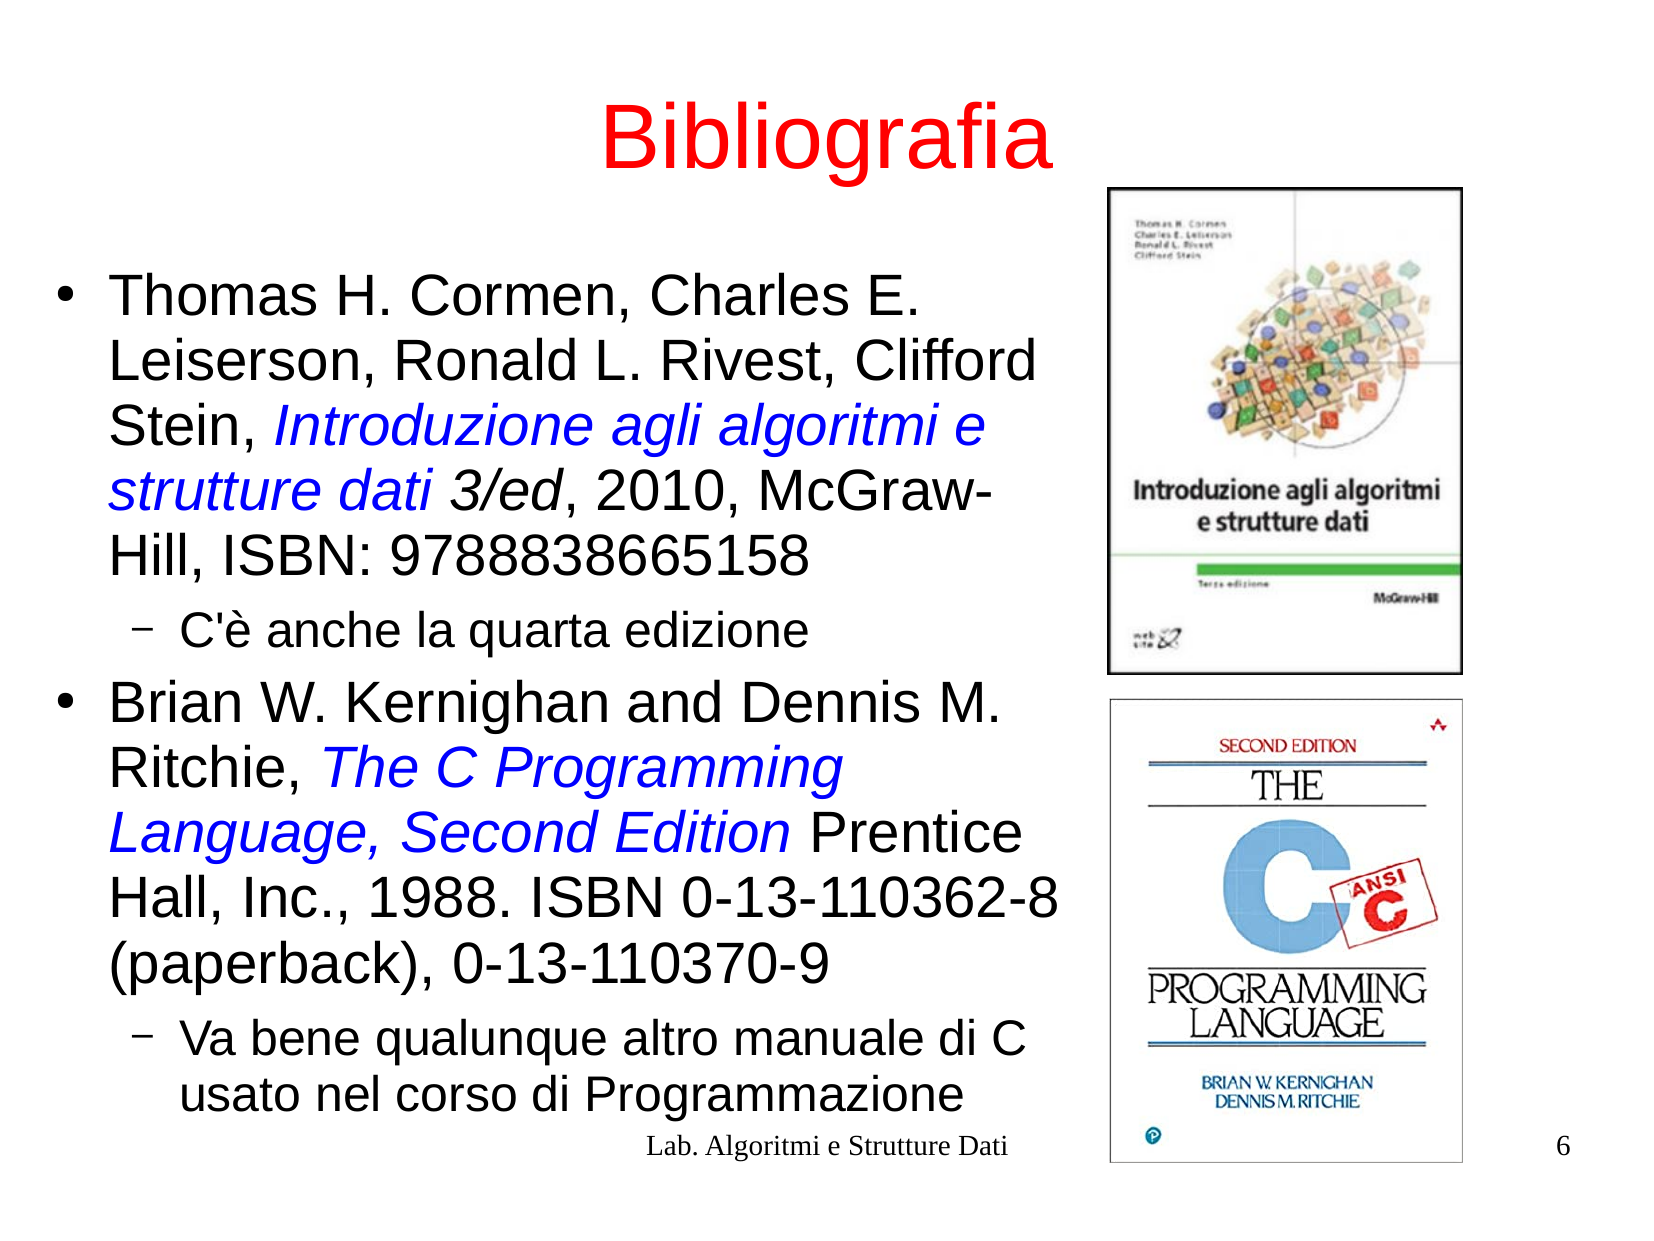

Bibliografia
# Thomas H. Cormen, Charles E. Leiserson, Ronald L. Rivest, Clifford Stein, Introduzione agli algoritmi e strutture dati 3/ed, 2010, McGraw-Hill, ISBN: 9788838665158
C'è anche la quarta edizione
Brian W. Kernighan and Dennis M. Ritchie, The C Programming Language, Second Edition Prentice Hall, Inc., 1988. ISBN 0-13-110362-8 (paperback), 0-13-110370-9
Va bene qualunque altro manuale di C usato nel corso di Programmazione
Lab. Algoritmi e Strutture Dati
6